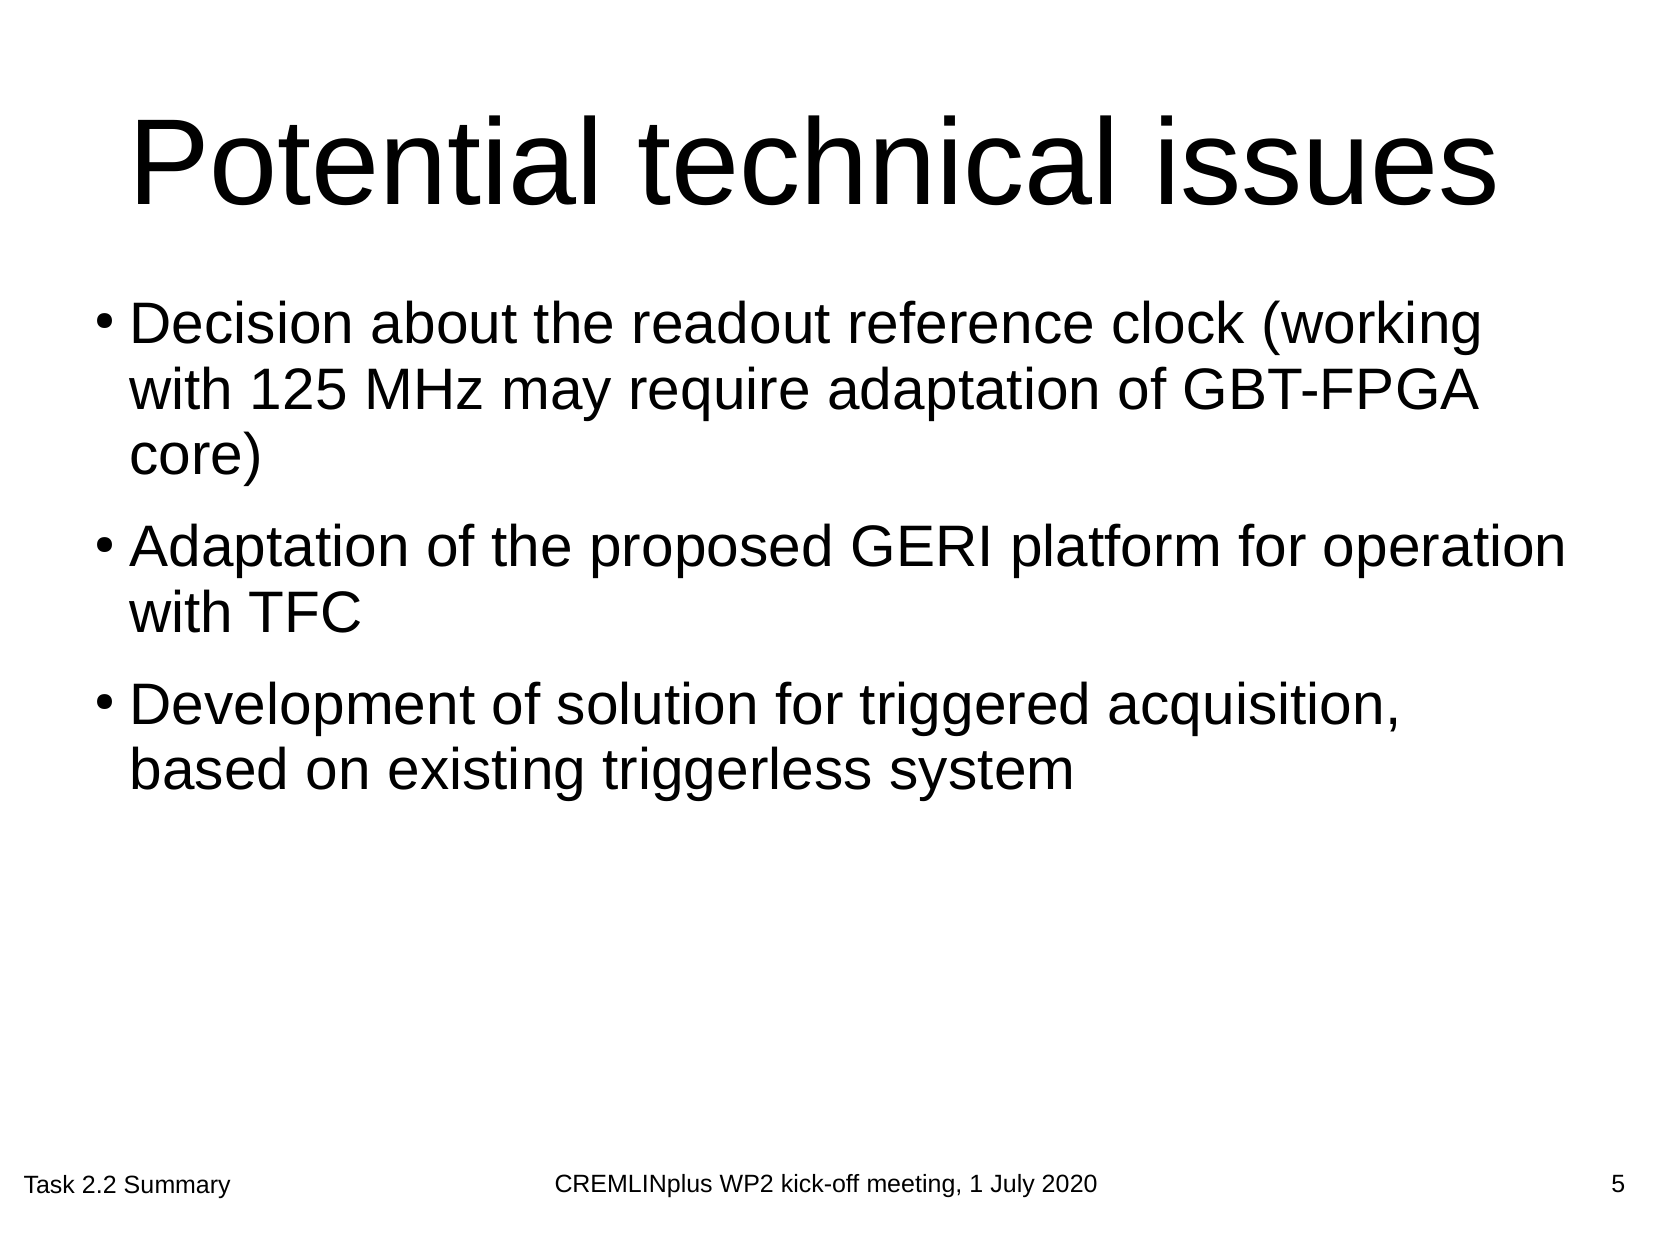

# Potential technical issues
Decision about the readout reference clock (working with 125 MHz may require adaptation of GBT-FPGA core)
Adaptation of the proposed GERI platform for operation with TFC
Development of solution for triggered acquisition, based on existing triggerless system
CREMLINplus WP2 kick-off meeting, 1 July 2020
5
Task 2.2 Summary